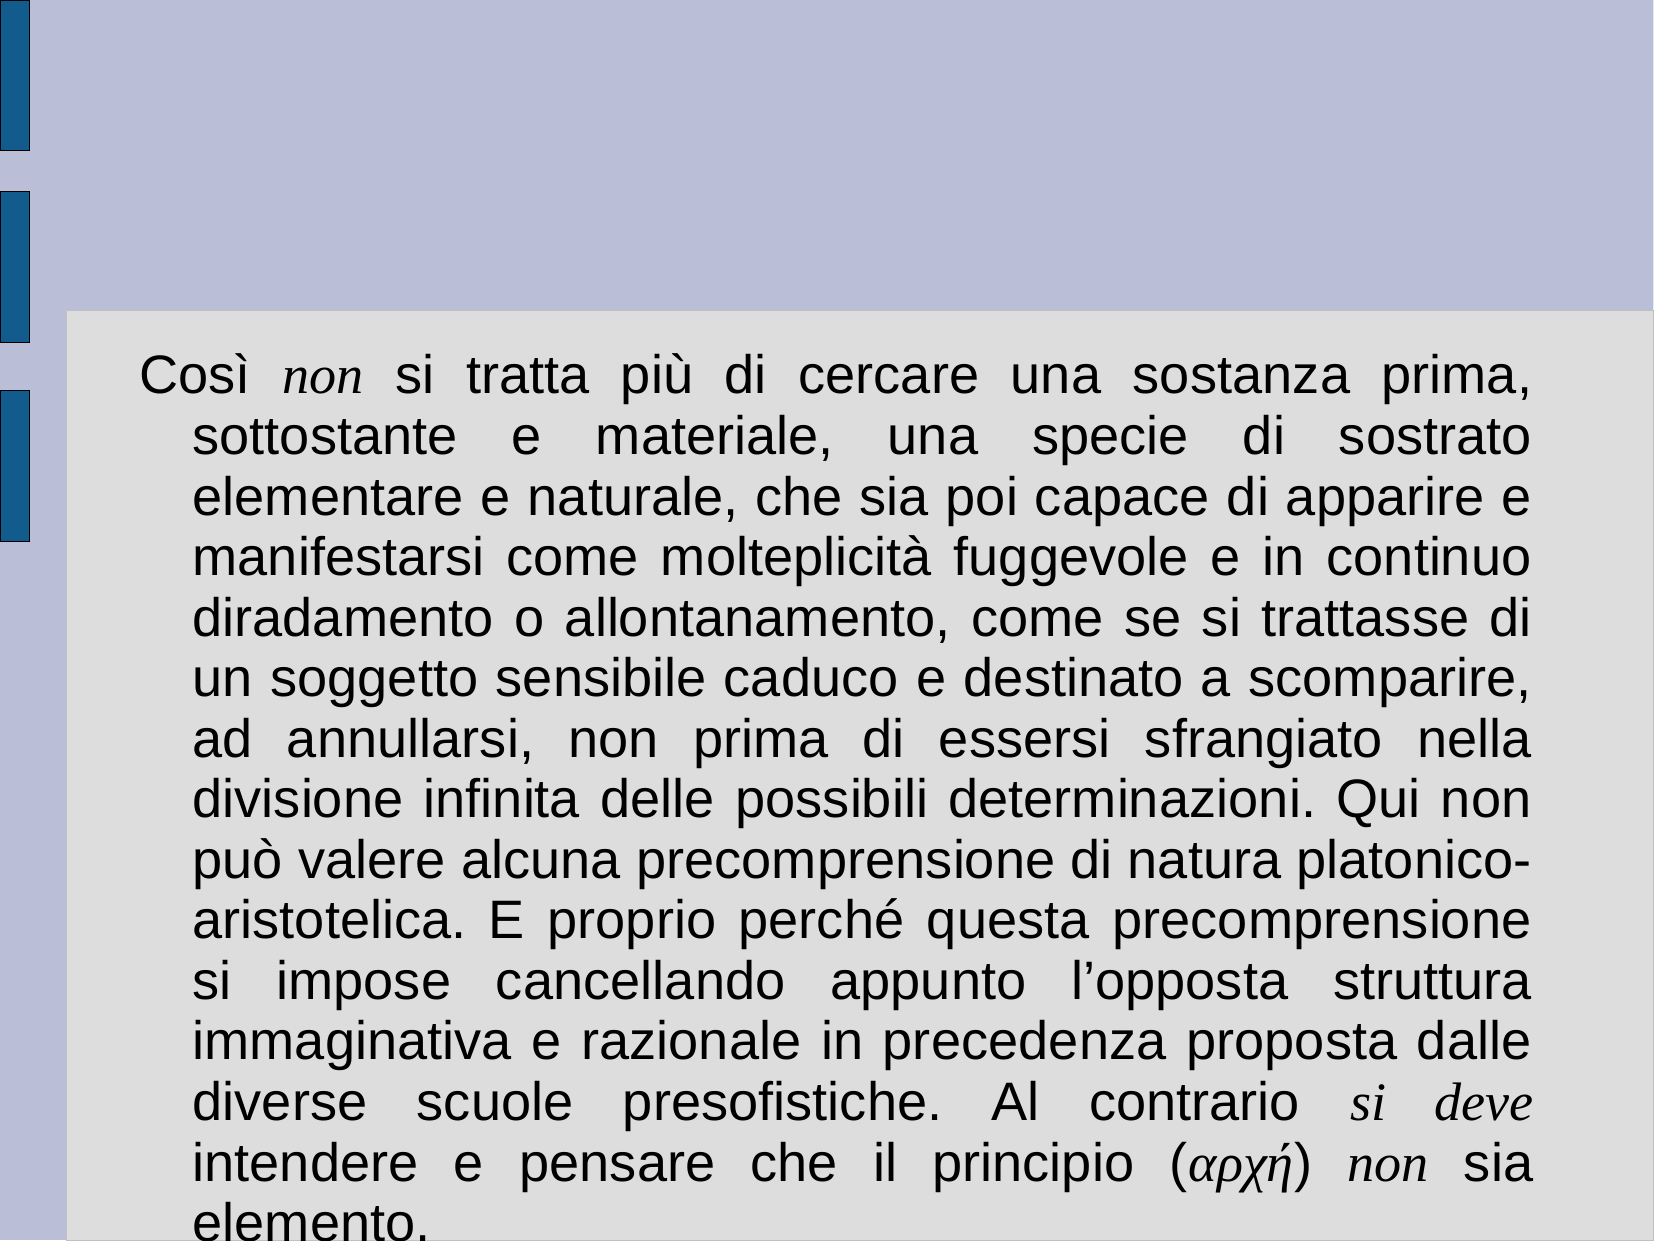

#
Così non si tratta più di cercare una sostanza prima, sottostante e materiale, una specie di sostrato elementare e naturale, che sia poi capace di apparire e manifestarsi come molteplicità fuggevole e in continuo diradamento o allontanamento, come se si trattasse di un soggetto sensibile caduco e destinato a scomparire, ad annullarsi, non prima di essersi sfrangiato nella divisione infinita delle possibili determinazioni. Qui non può valere alcuna precomprensione di natura platonico-aristotelica. E proprio perché questa precomprensione si impose cancellando appunto l’opposta struttura immaginativa e razionale in precedenza proposta dalle diverse scuole presofistiche. Al contrario si deve intendere e pensare che il principio (αρχή) non sia elemento,